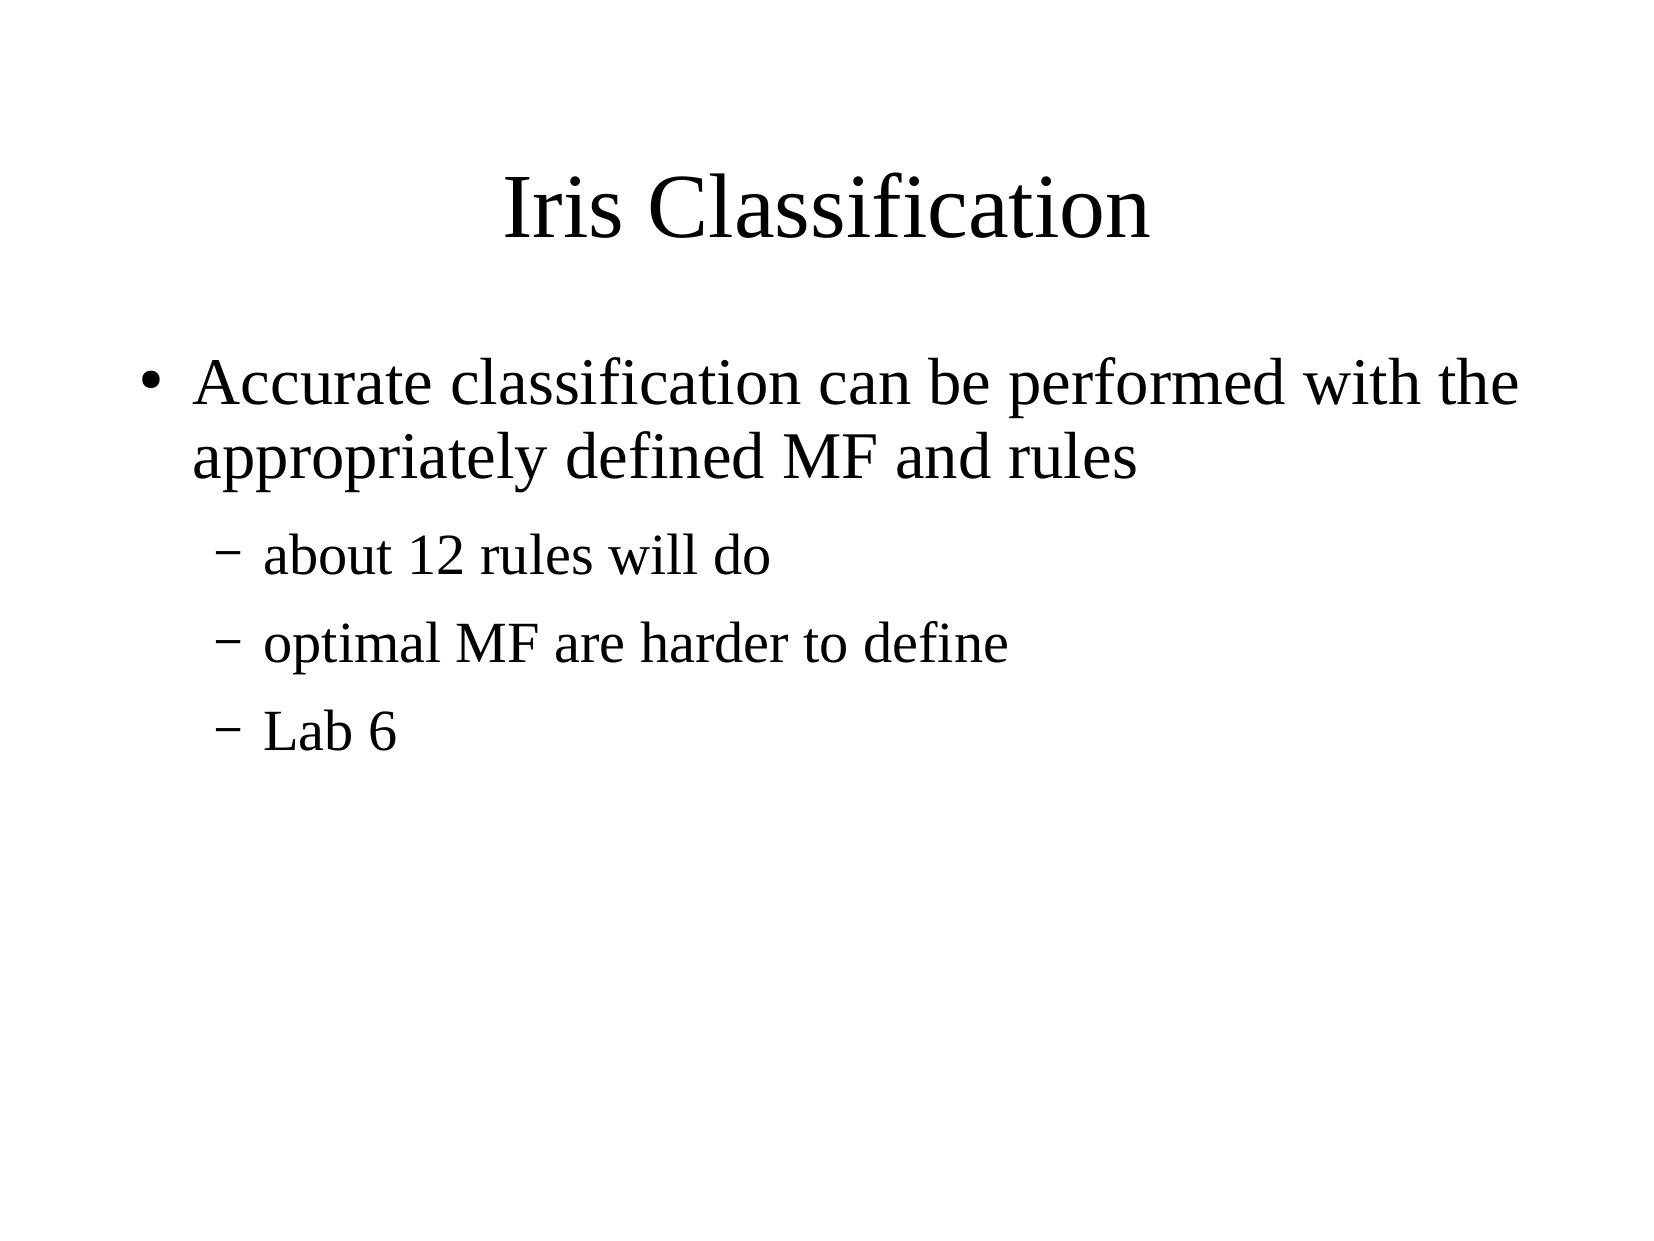

# Iris Classification
Accurate classification can be performed with the appropriately defined MF and rules
about 12 rules will do
optimal MF are harder to define
Lab 6